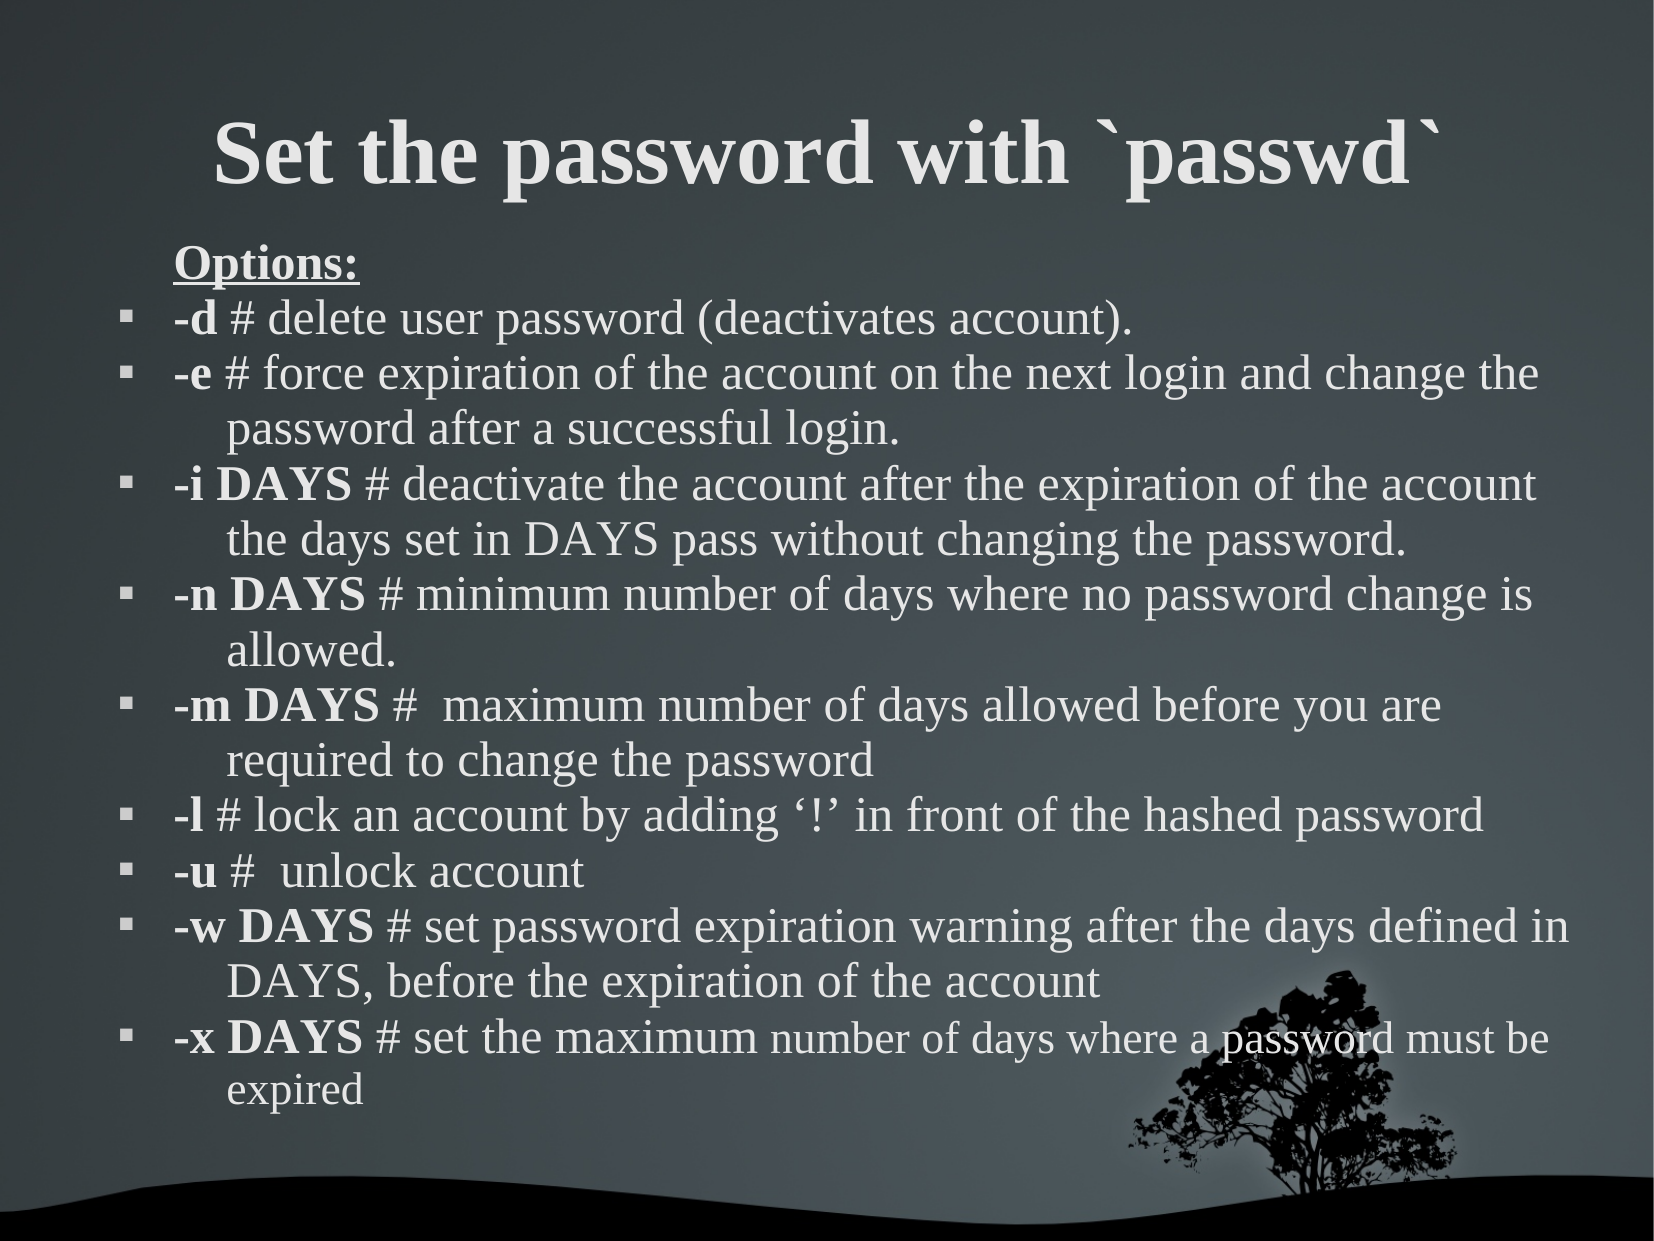

Set the password with `passwd`
# Options:
-d # delete user password (deactivates account).
-e # force expiration of the account on the next login and change the password after a successful login.
-i DAYS # deactivate the account after the expiration of the account the days set in DAYS pass without changing the password.
-n DAYS # minimum number of days where no password change is allowed.
-m DAYS # maximum number of days allowed before you are required to change the password
-l # lock an account by adding ‘!’ in front of the hashed password
-u # unlock account
-w DAYS # set password expiration warning after the days defined in DAYS, before the expiration of the account
-x DAYS # set the maximum number of days where a password must be expired